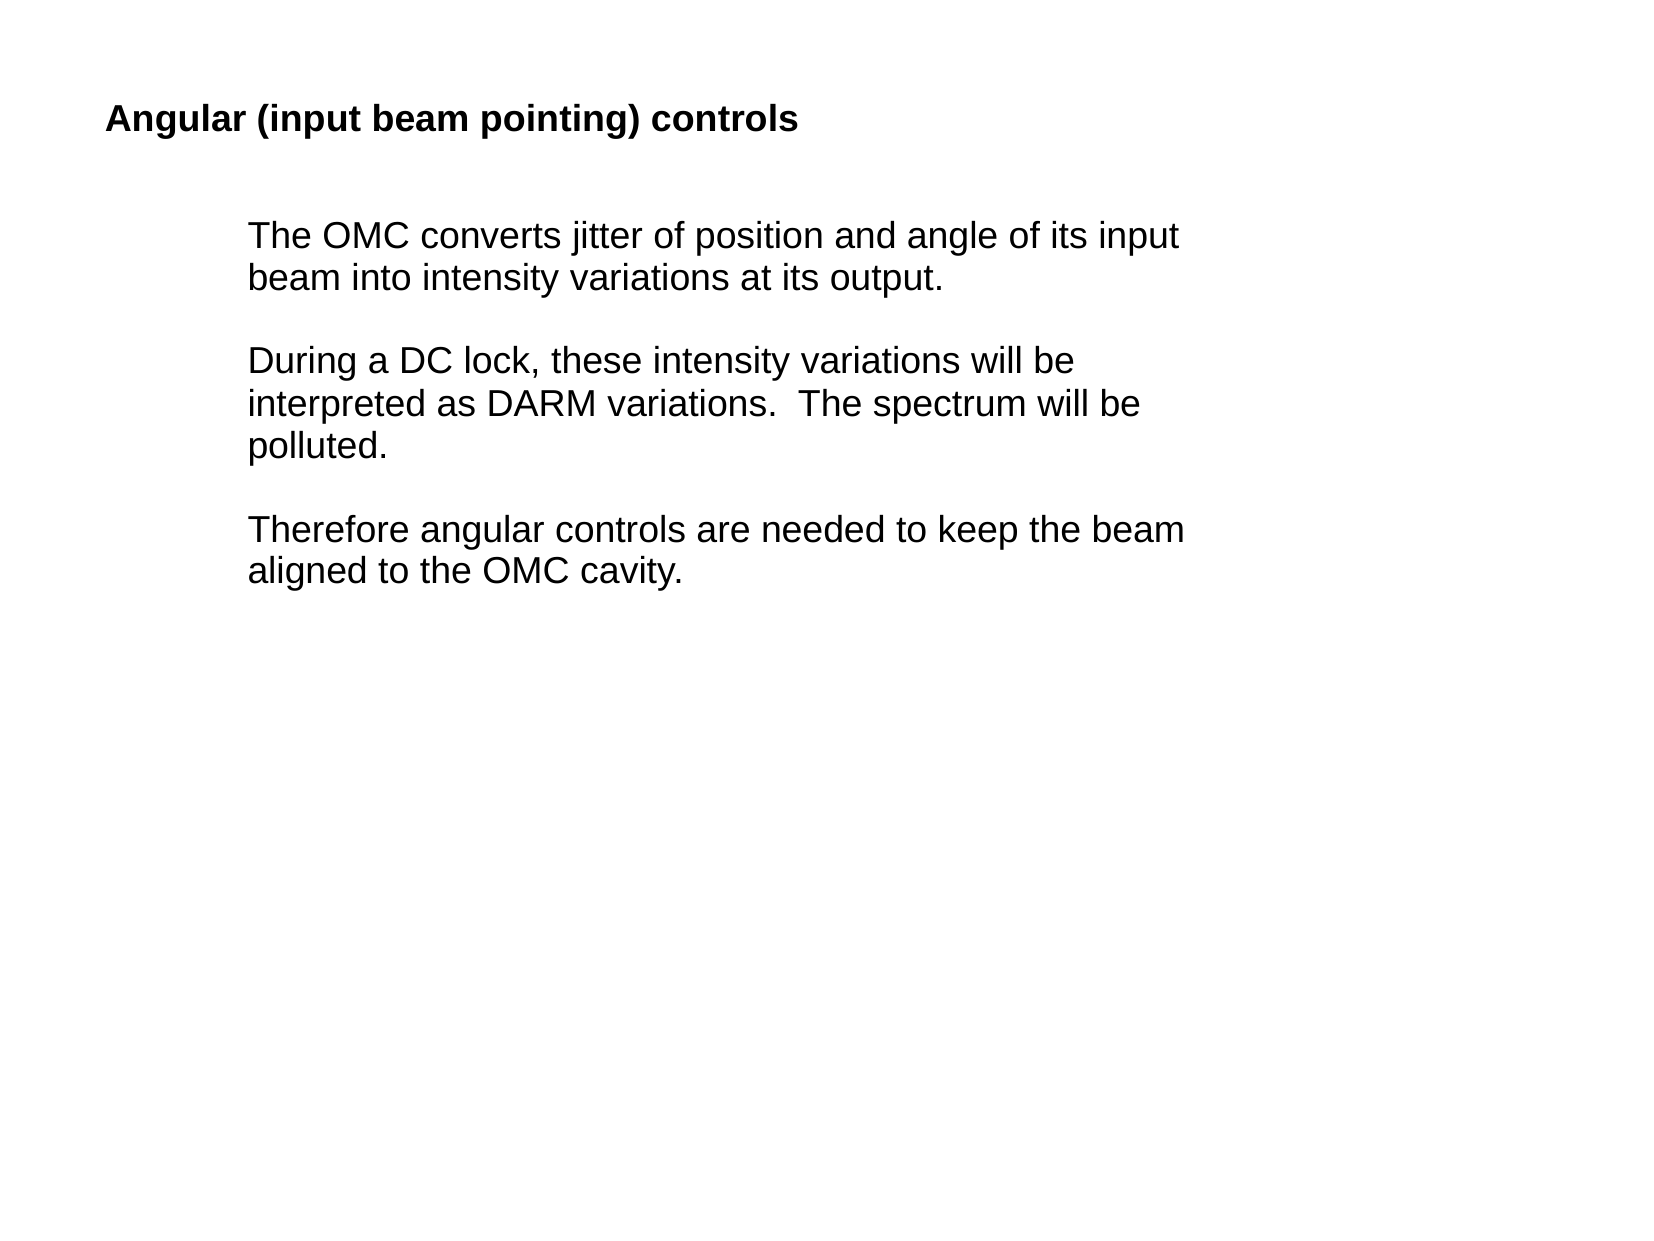

Angular (input beam pointing) controls
The OMC converts jitter of position and angle of its input beam into intensity variations at its output.
During a DC lock, these intensity variations will be interpreted as DARM variations. The spectrum will be polluted.
Therefore angular controls are needed to keep the beam aligned to the OMC cavity.